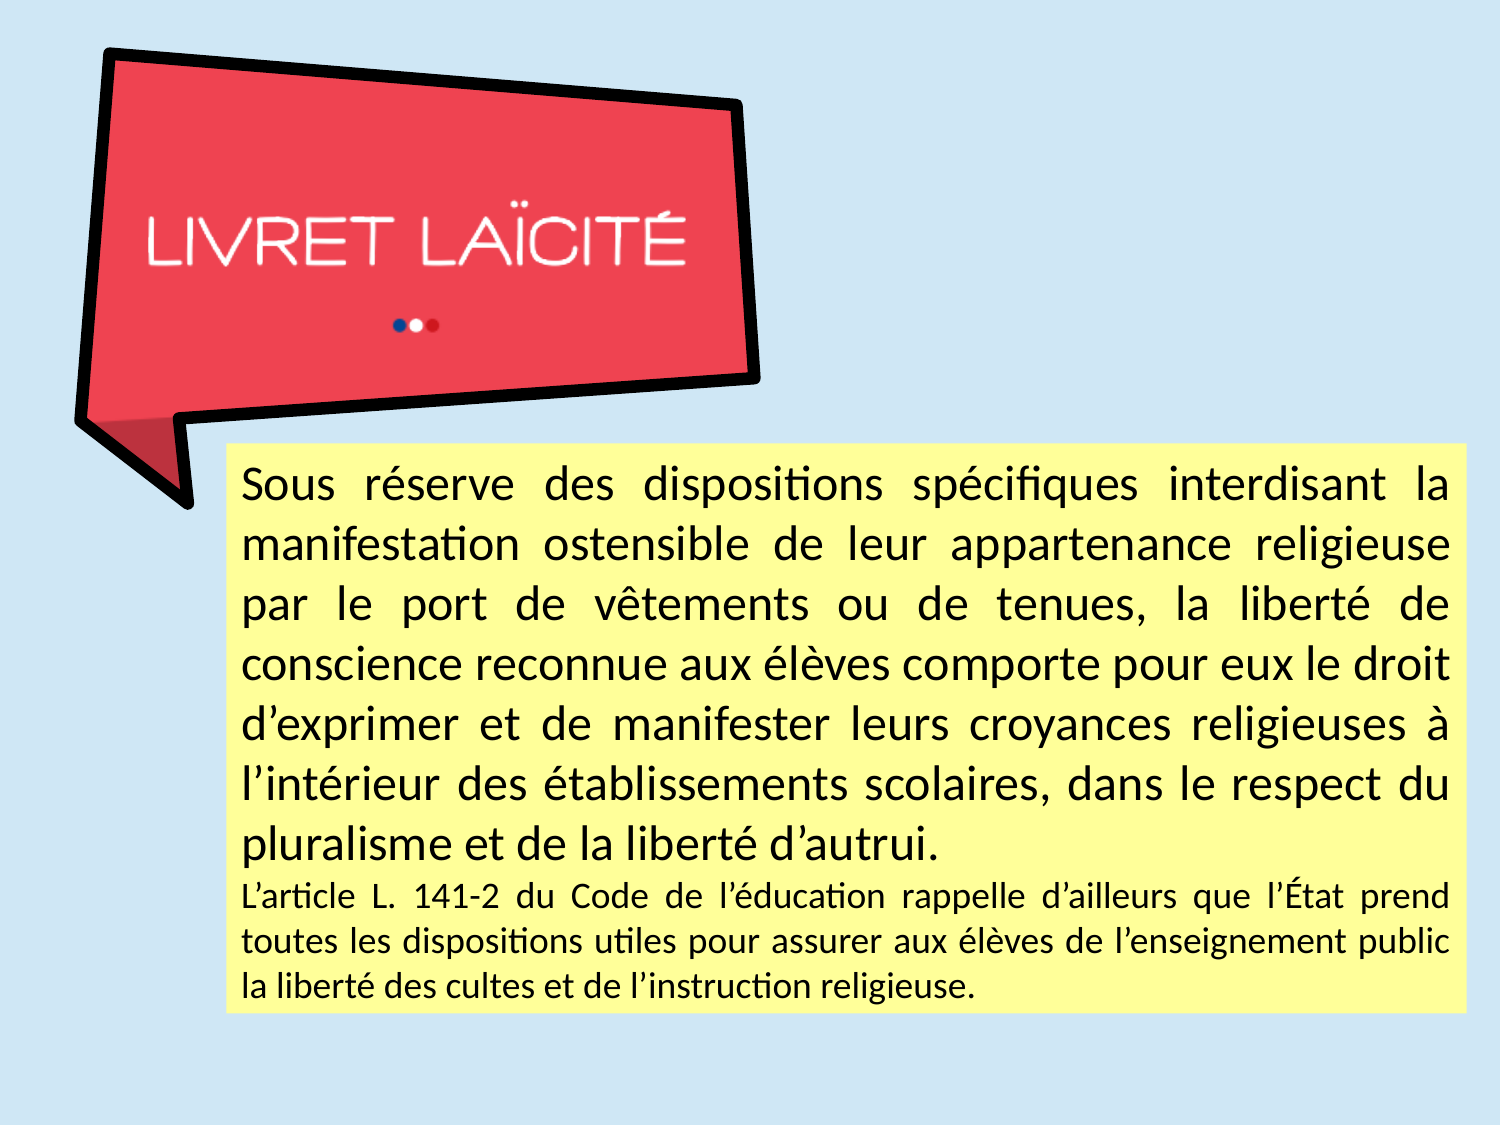

Sous réserve des dispositions spécifiques interdisant la manifestation ostensible de leur appartenance religieuse par le port de vêtements ou de tenues, la liberté de conscience reconnue aux élèves comporte pour eux le droit d’exprimer et de manifester leurs croyances religieuses à l’intérieur des établissements scolaires, dans le respect du pluralisme et de la liberté d’autrui.
L’article L. 141-2 du Code de l’éducation rappelle d’ailleurs que l’État prend toutes les dispositions utiles pour assurer aux élèves de l’enseignement public la liberté des cultes et de l’instruction religieuse.